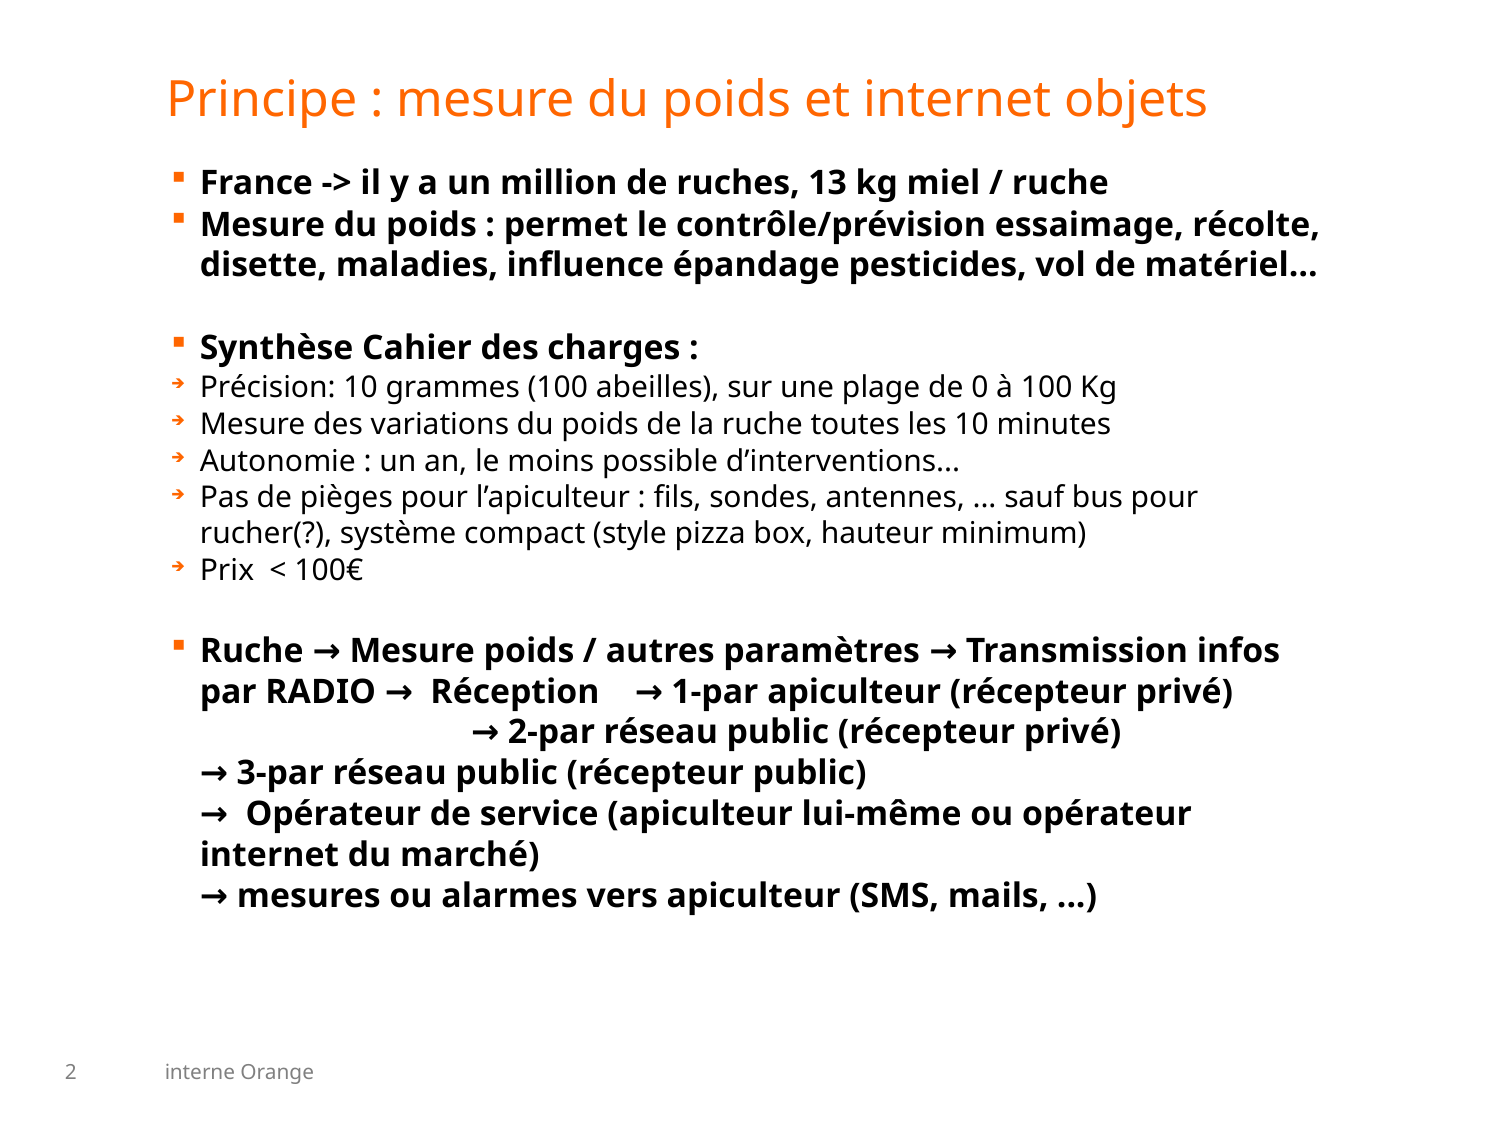

# Principe : mesure du poids et internet objets
France -> il y a un million de ruches, 13 kg miel / ruche
Mesure du poids : permet le contrôle/prévision essaimage, récolte, disette, maladies, influence épandage pesticides, vol de matériel…
Synthèse Cahier des charges :
Précision: 10 grammes (100 abeilles), sur une plage de 0 à 100 Kg
Mesure des variations du poids de la ruche toutes les 10 minutes
Autonomie : un an, le moins possible d’interventions...
Pas de pièges pour l’apiculteur : fils, sondes, antennes, ... sauf bus pour rucher(?), système compact (style pizza box, hauteur minimum)
Prix < 100€
Ruche → Mesure poids / autres paramètres → Transmission infos par RADIO → Réception → 1-par apiculteur (récepteur privé) → 2-par réseau public (récepteur privé) → 3-par réseau public (récepteur public)
→ Opérateur de service (apiculteur lui-même ou opérateur internet du marché)
→ mesures ou alarmes vers apiculteur (SMS, mails, ...)